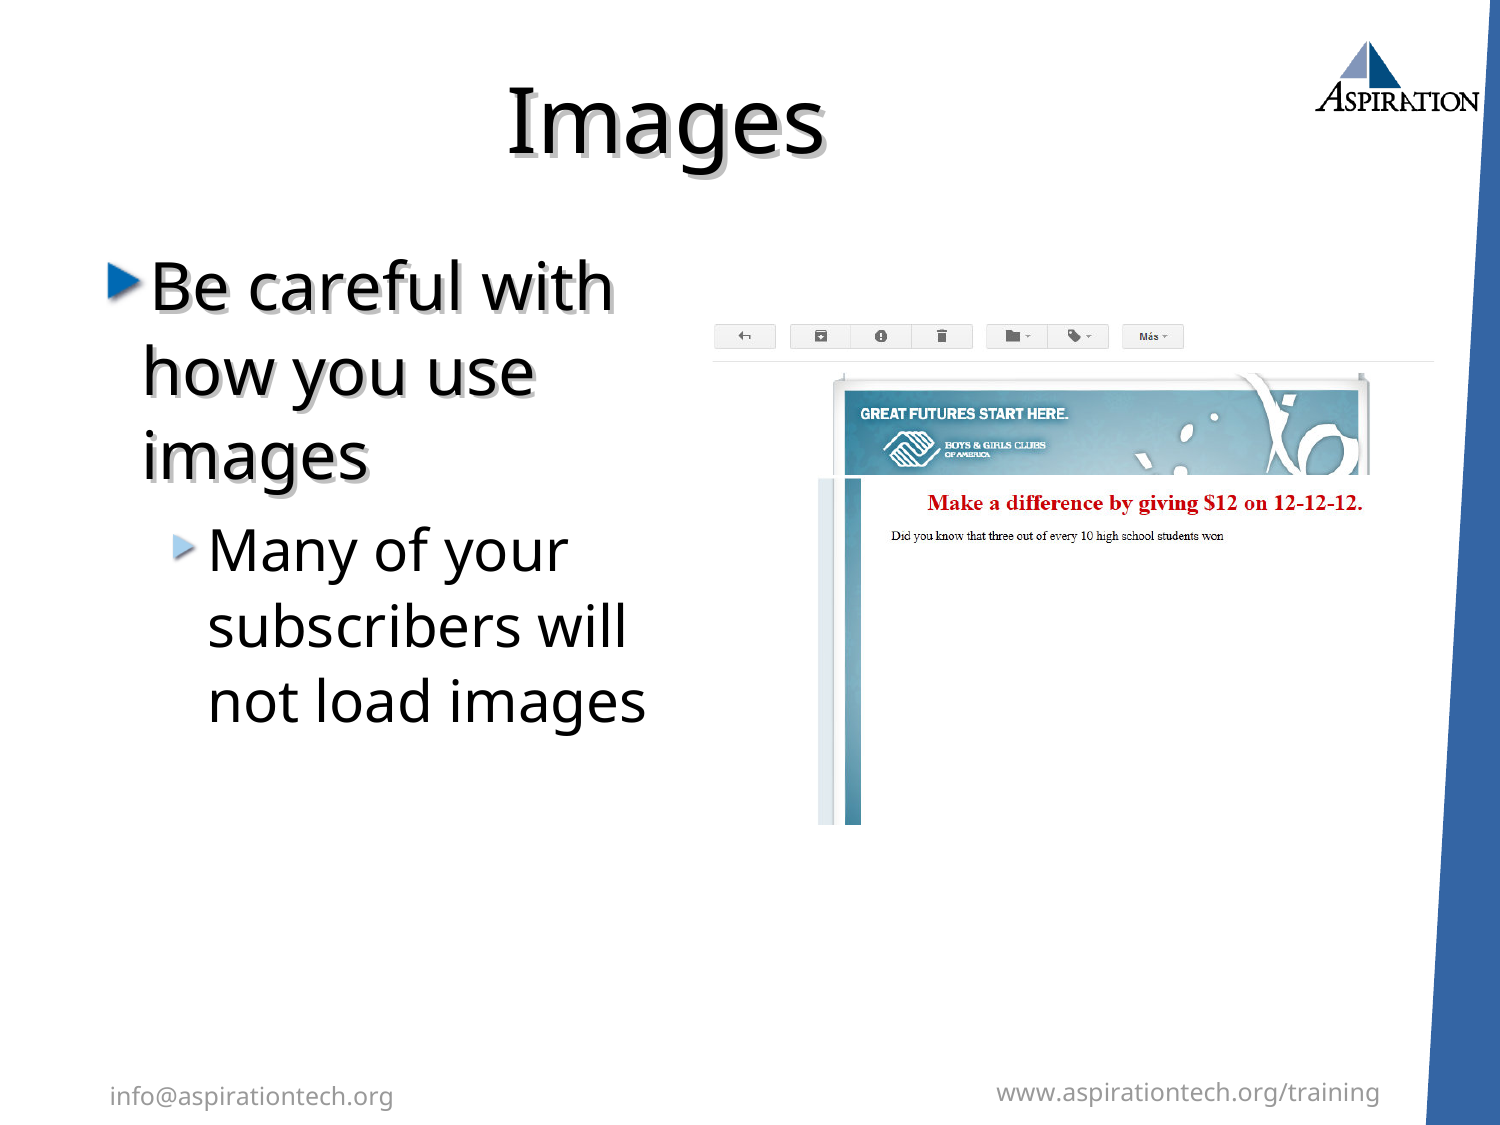

# Images
Be careful with how you use images
Many of your subscribers will not load images